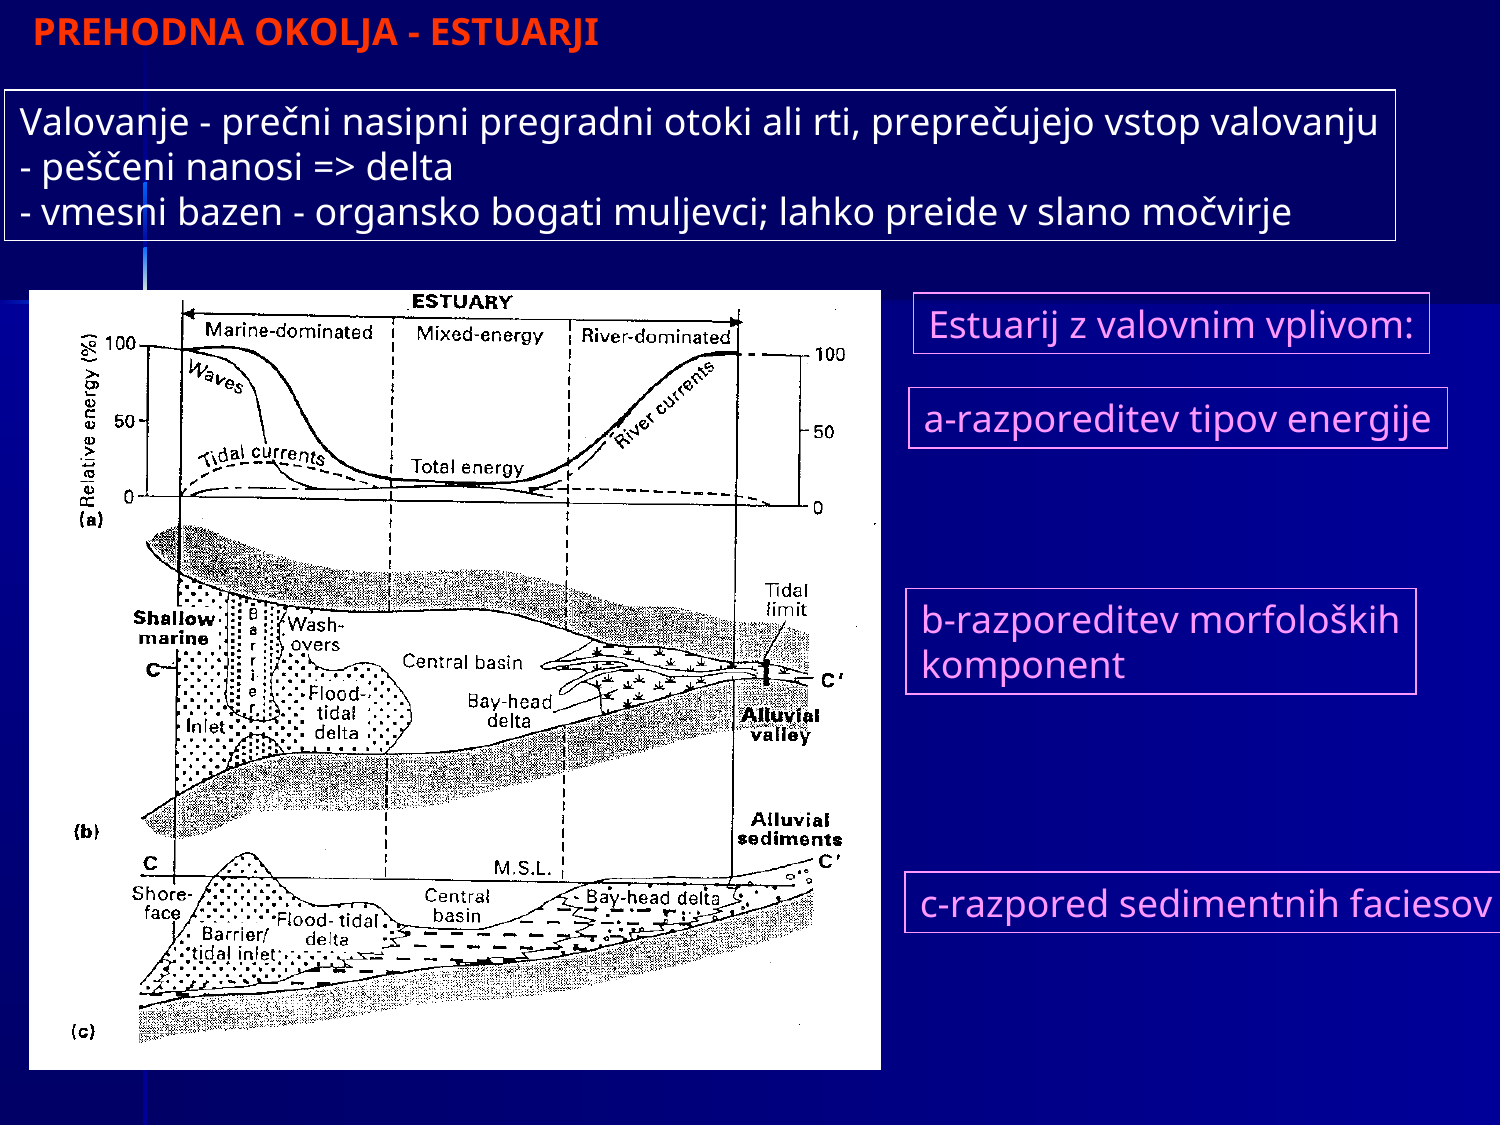

PREHODNA OKOLJA - ESTUARJI
Valovanje - prečni nasipni pregradni otoki ali rti, preprečujejo vstop valovanju
- peščeni nanosi => delta
- vmesni bazen - organsko bogati muljevci; lahko preide v slano močvirje
Estuarij z valovnim vplivom:
a-razporeditev tipov energije
b-razporeditev morfoloških
komponent
c-razpored sedimentnih faciesov